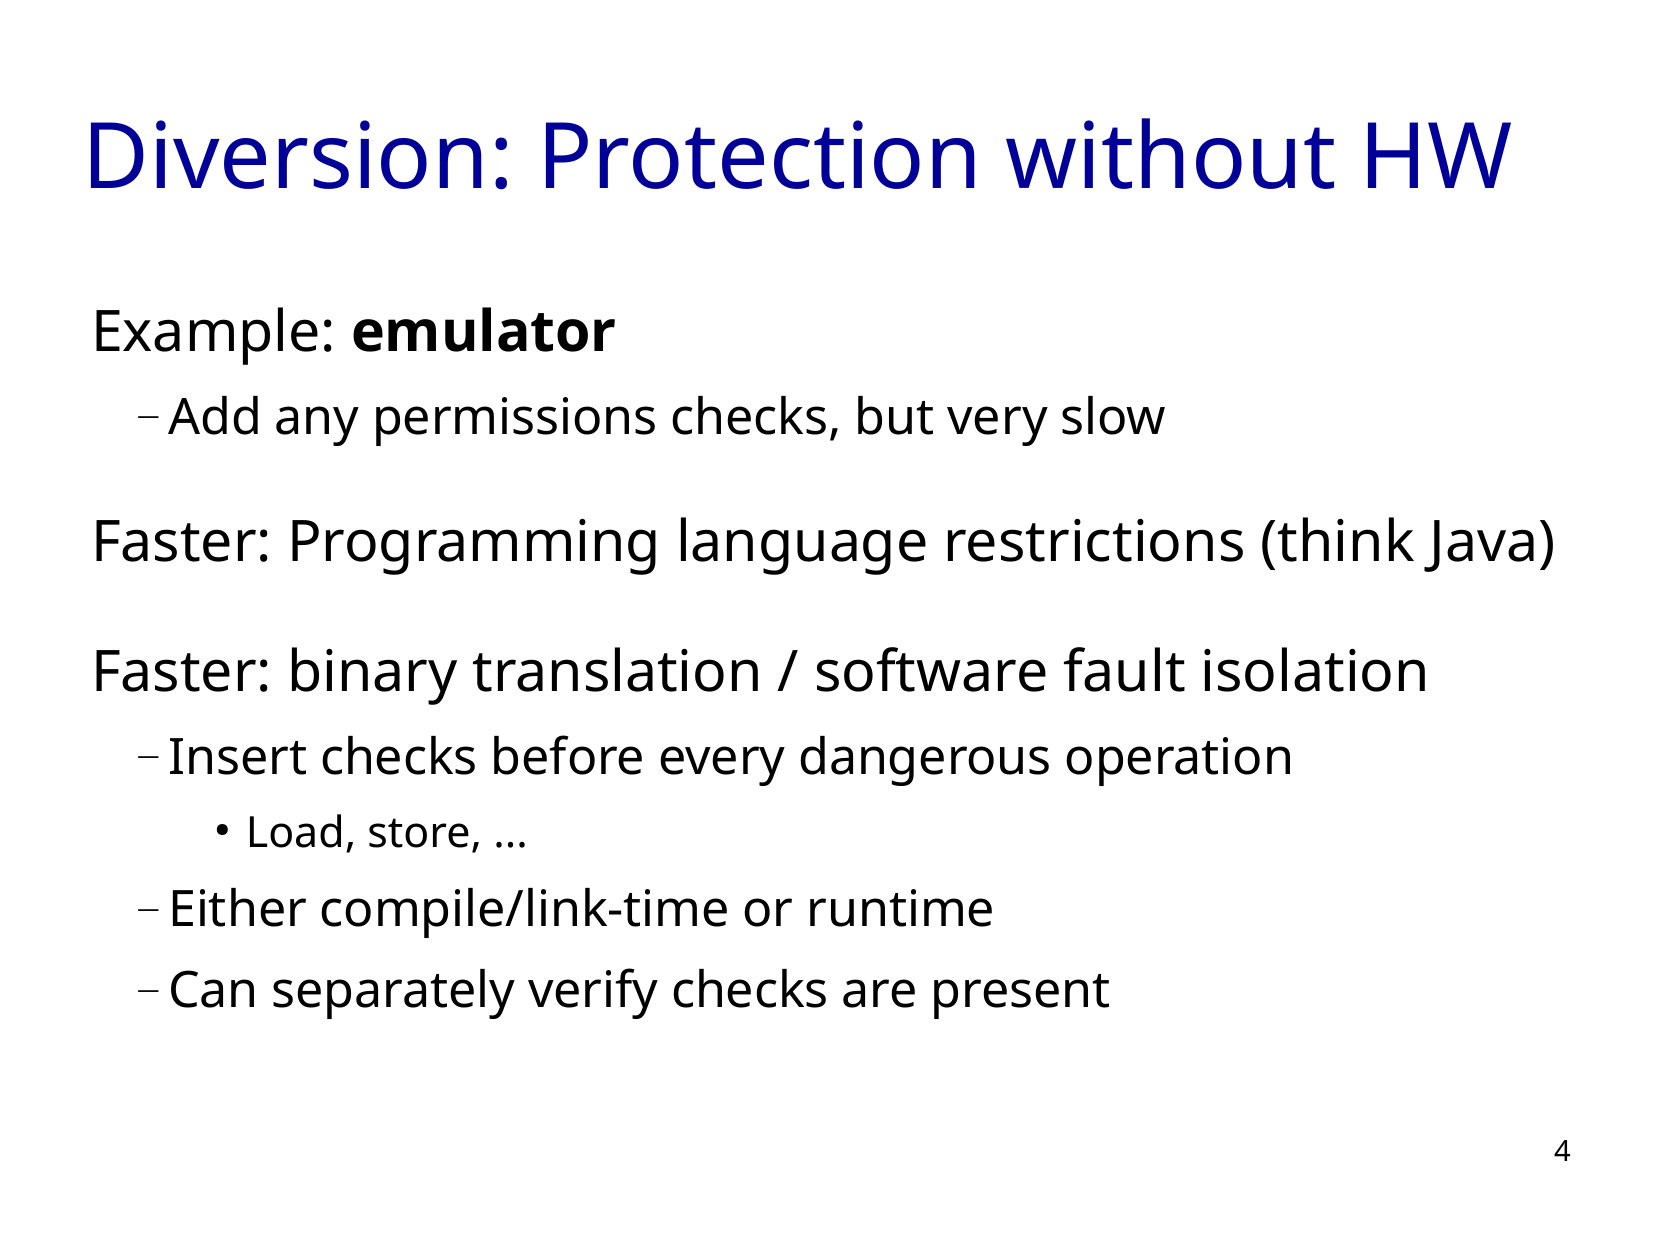

# Diversion: Protection without HW
Example: emulator
Add any permissions checks, but very slow
Faster: Programming language restrictions (think Java)
Faster: binary translation / software fault isolation
Insert checks before every dangerous operation
Load, store, ...
Either compile/link-time or runtime
Can separately verify checks are present
4